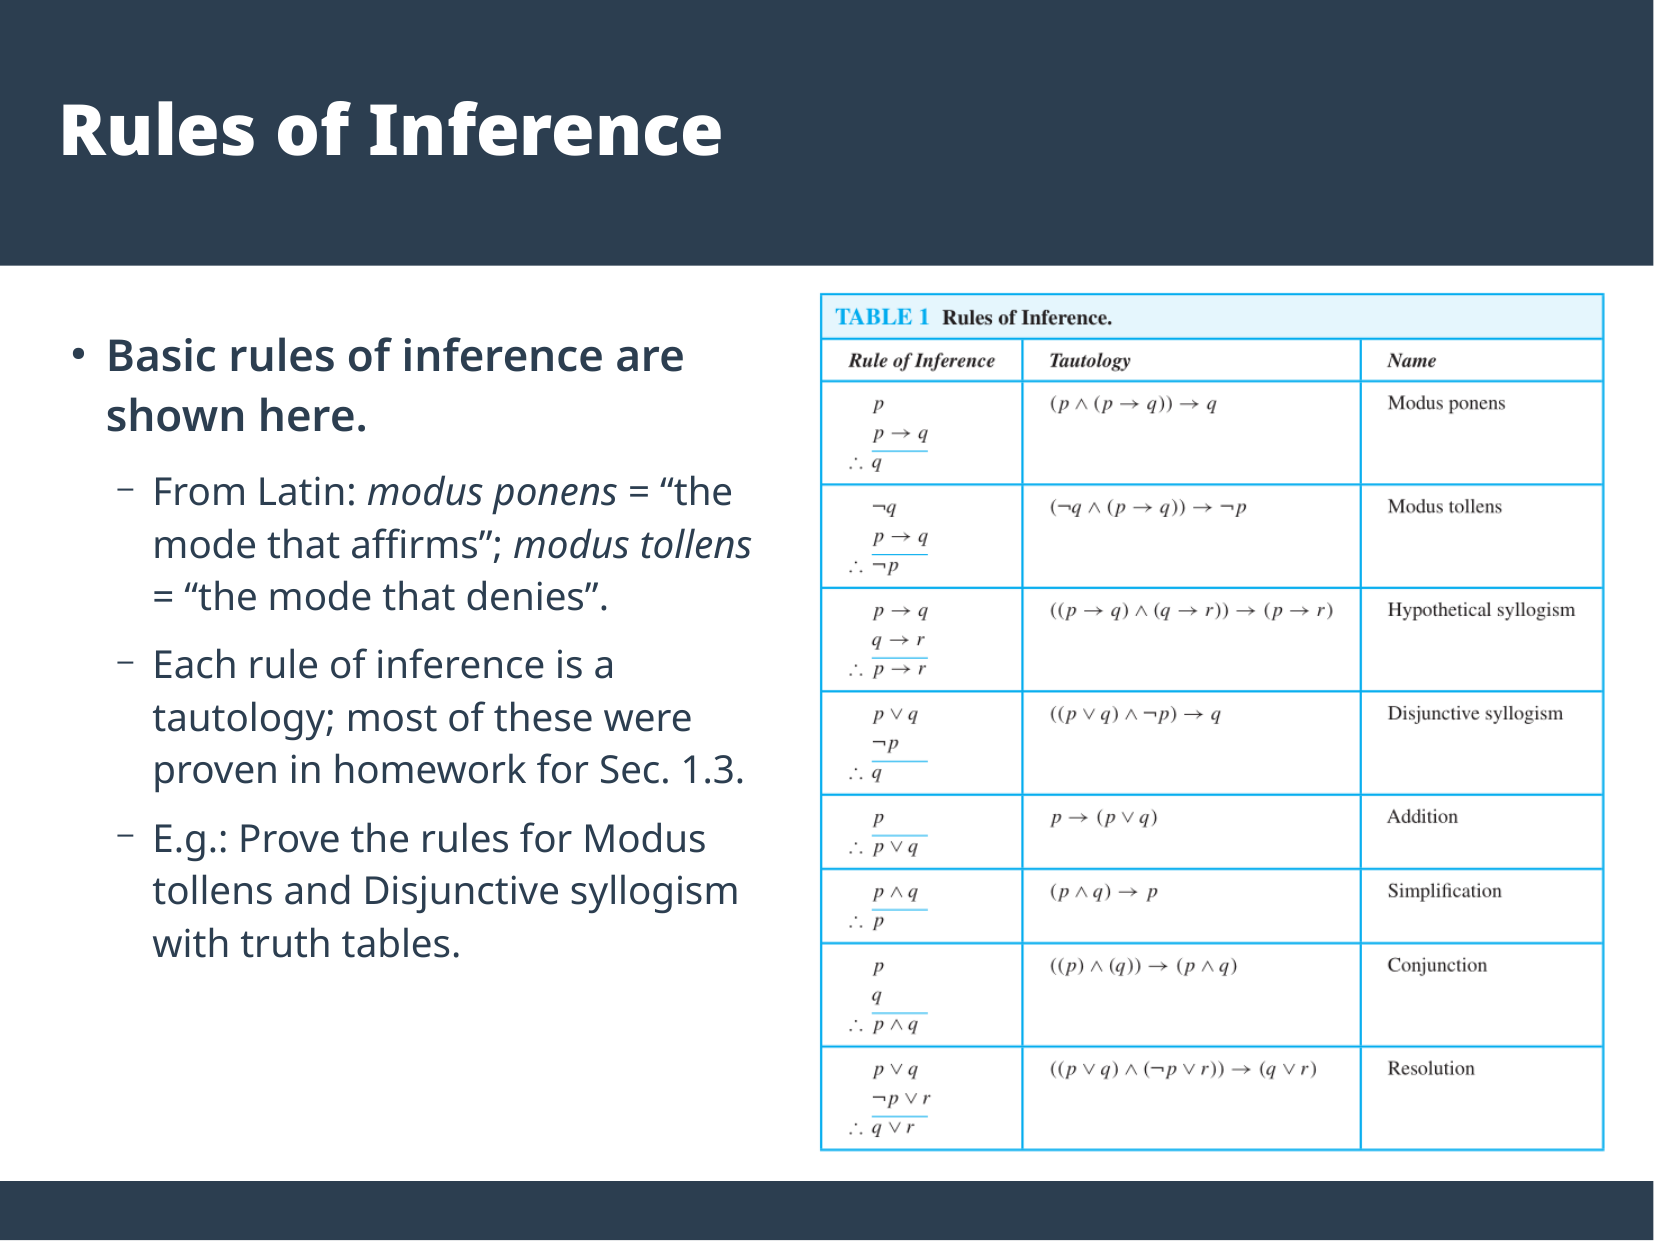

# Rules of Inference
Basic rules of inference are shown here.
From Latin: modus ponens = “the mode that affirms”; modus tollens = “the mode that denies”.
Each rule of inference is a tautology; most of these were proven in homework for Sec. 1.3.
E.g.: Prove the rules for Modus tollens and Disjunctive syllogism with truth tables.